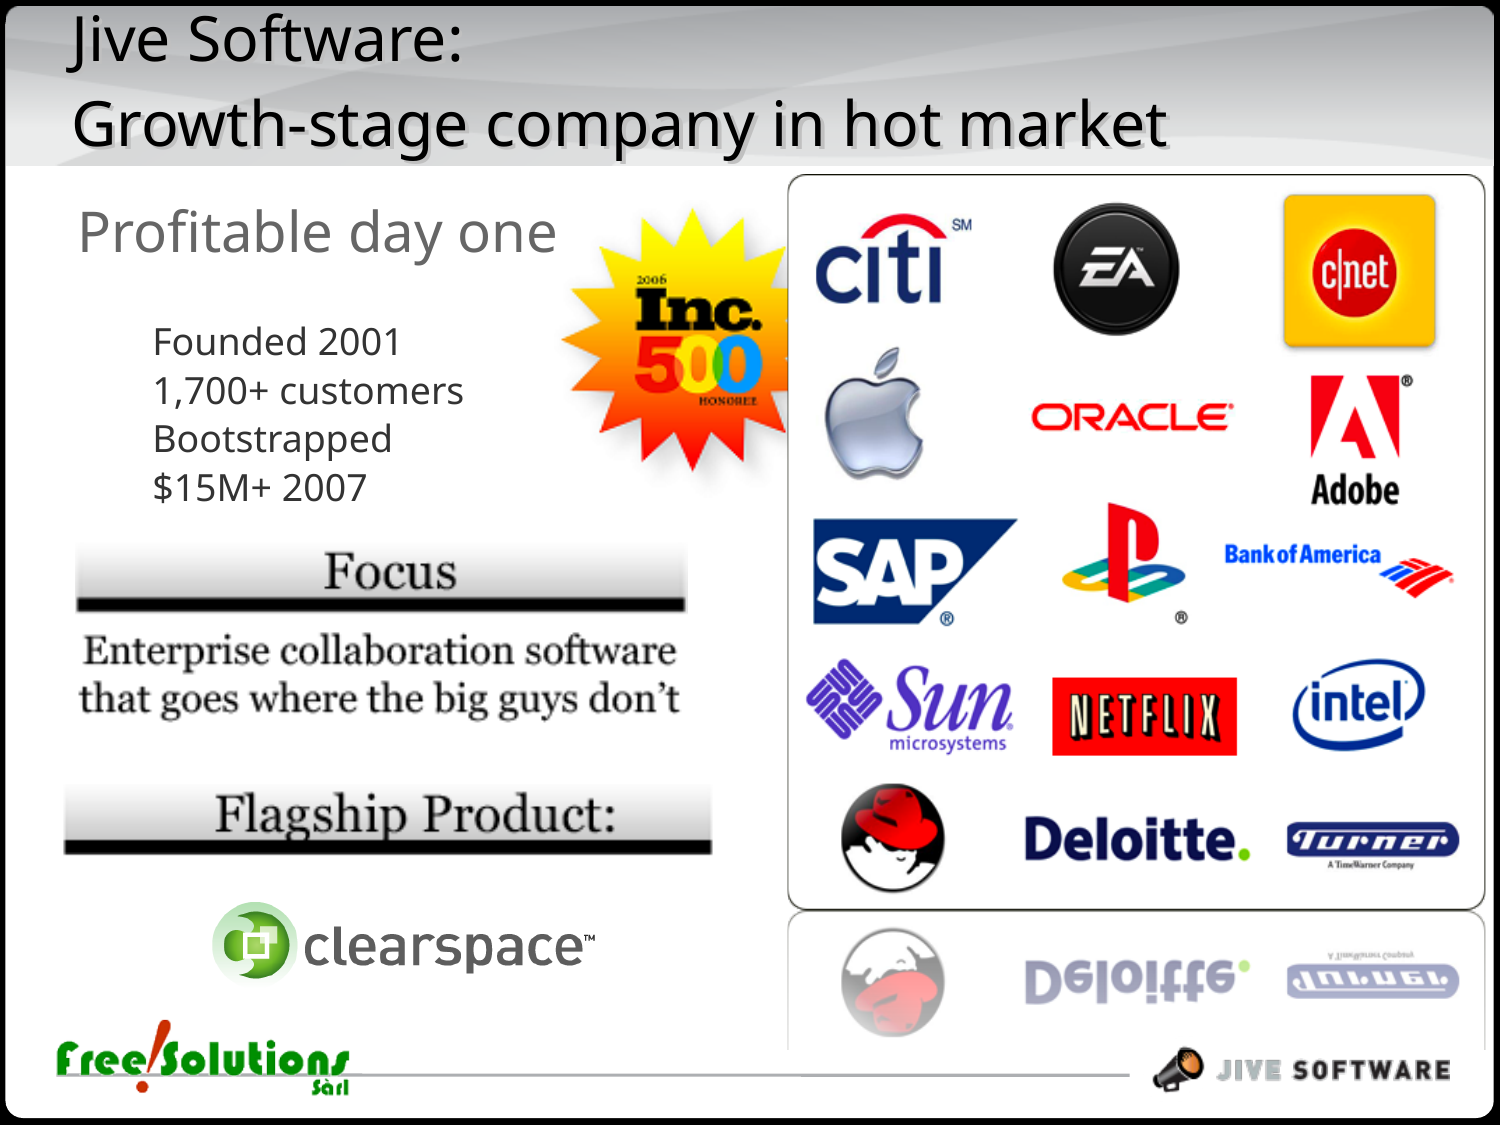

# Jive Software: Growth-stage company in hot market
Profitable day one
Founded 2001
1,700+ customers
Bootstrapped
$15M+ 2007